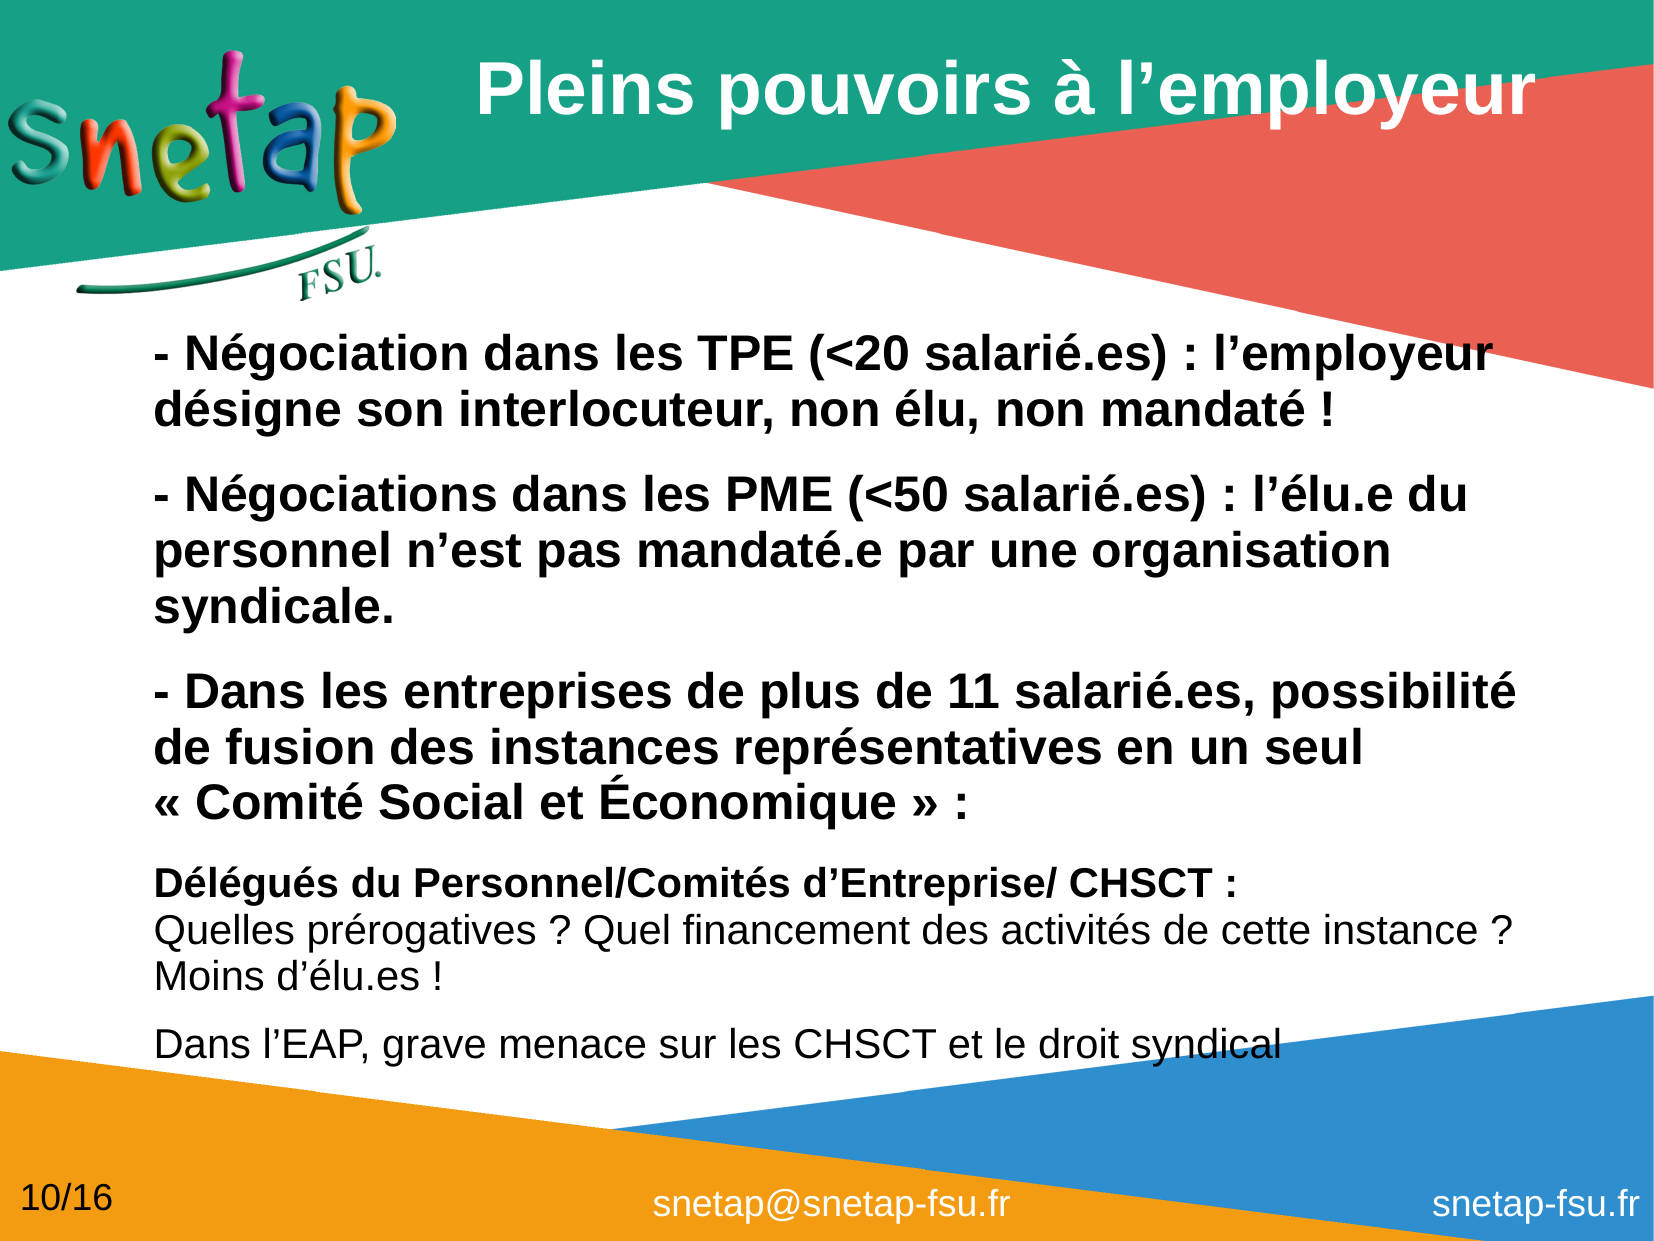

Pleins pouvoirs à l’employeur
# - Négociation dans les TPE (<20 salarié.es) : l’employeur désigne son interlocuteur, non élu, non mandaté !
- Négociations dans les PME (<50 salarié.es) : l’élu.e du personnel n’est pas mandaté.e par une organisation syndicale.
- Dans les entreprises de plus de 11 salarié.es, possibilité de fusion des instances représentatives en un seul « Comité Social et Économique » :
Délégués du Personnel/Comités d’Entreprise/ CHSCT :
Quelles prérogatives ? Quel financement des activités de cette instance ? Moins d’élu.es !
Dans l’EAP, grave menace sur les CHSCT et le droit syndical